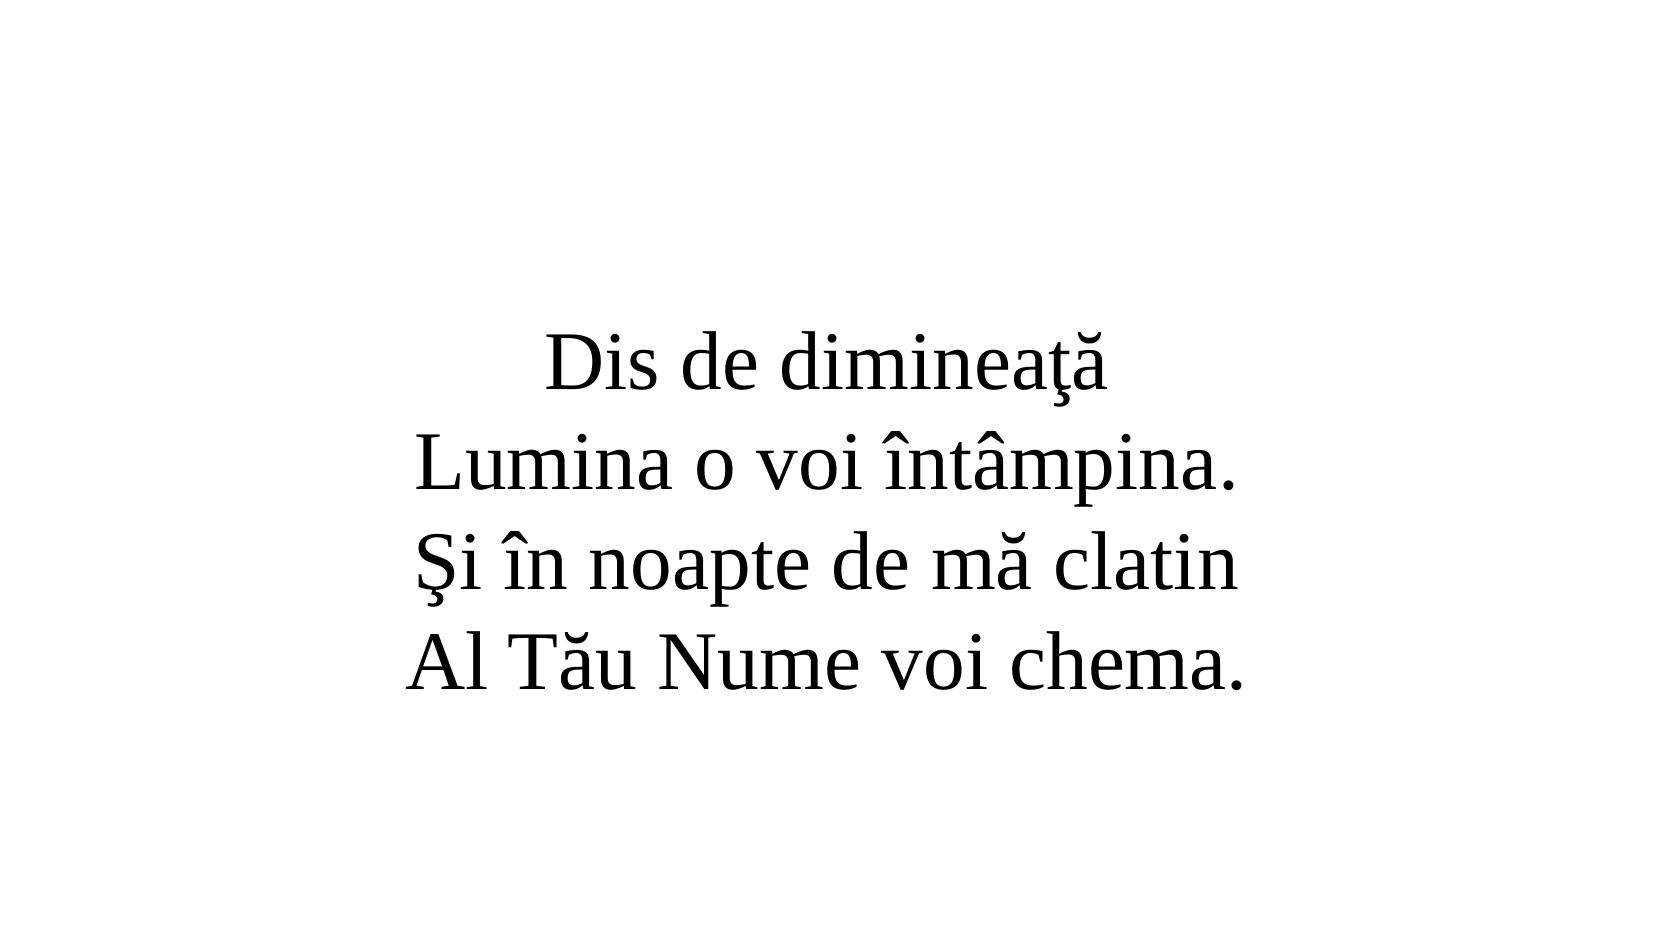

# Dis de dimineaţă Lumina o voi întâmpina. Şi în noapte de mă clatin Al Tău Nume voi chema.